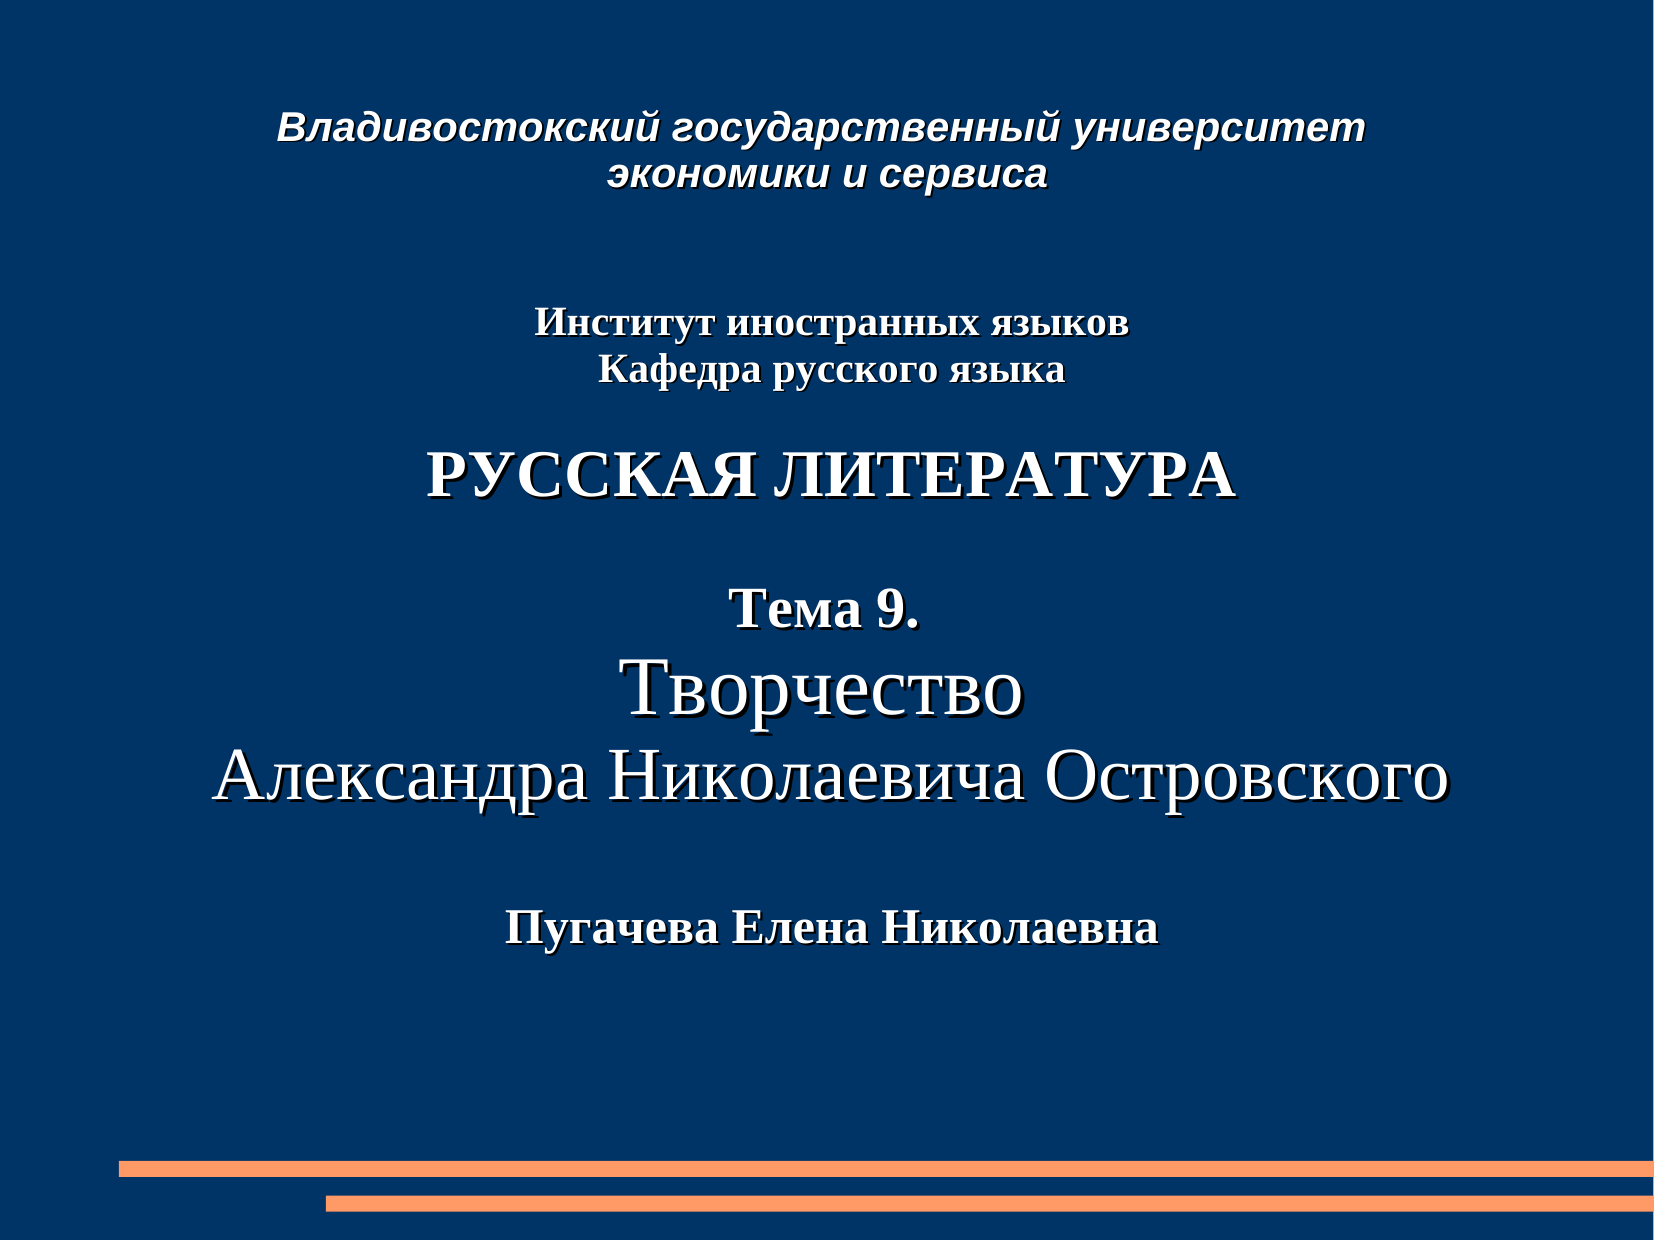

# Владивостокский государственный университет экономики и сервиса
Институт иностранных языков
Кафедра русского языка
РУССКАЯ ЛИТЕРАТУРА
Тема 9.
Творчество
Александра Николаевича Островского
Пугачева Елена Николаевна